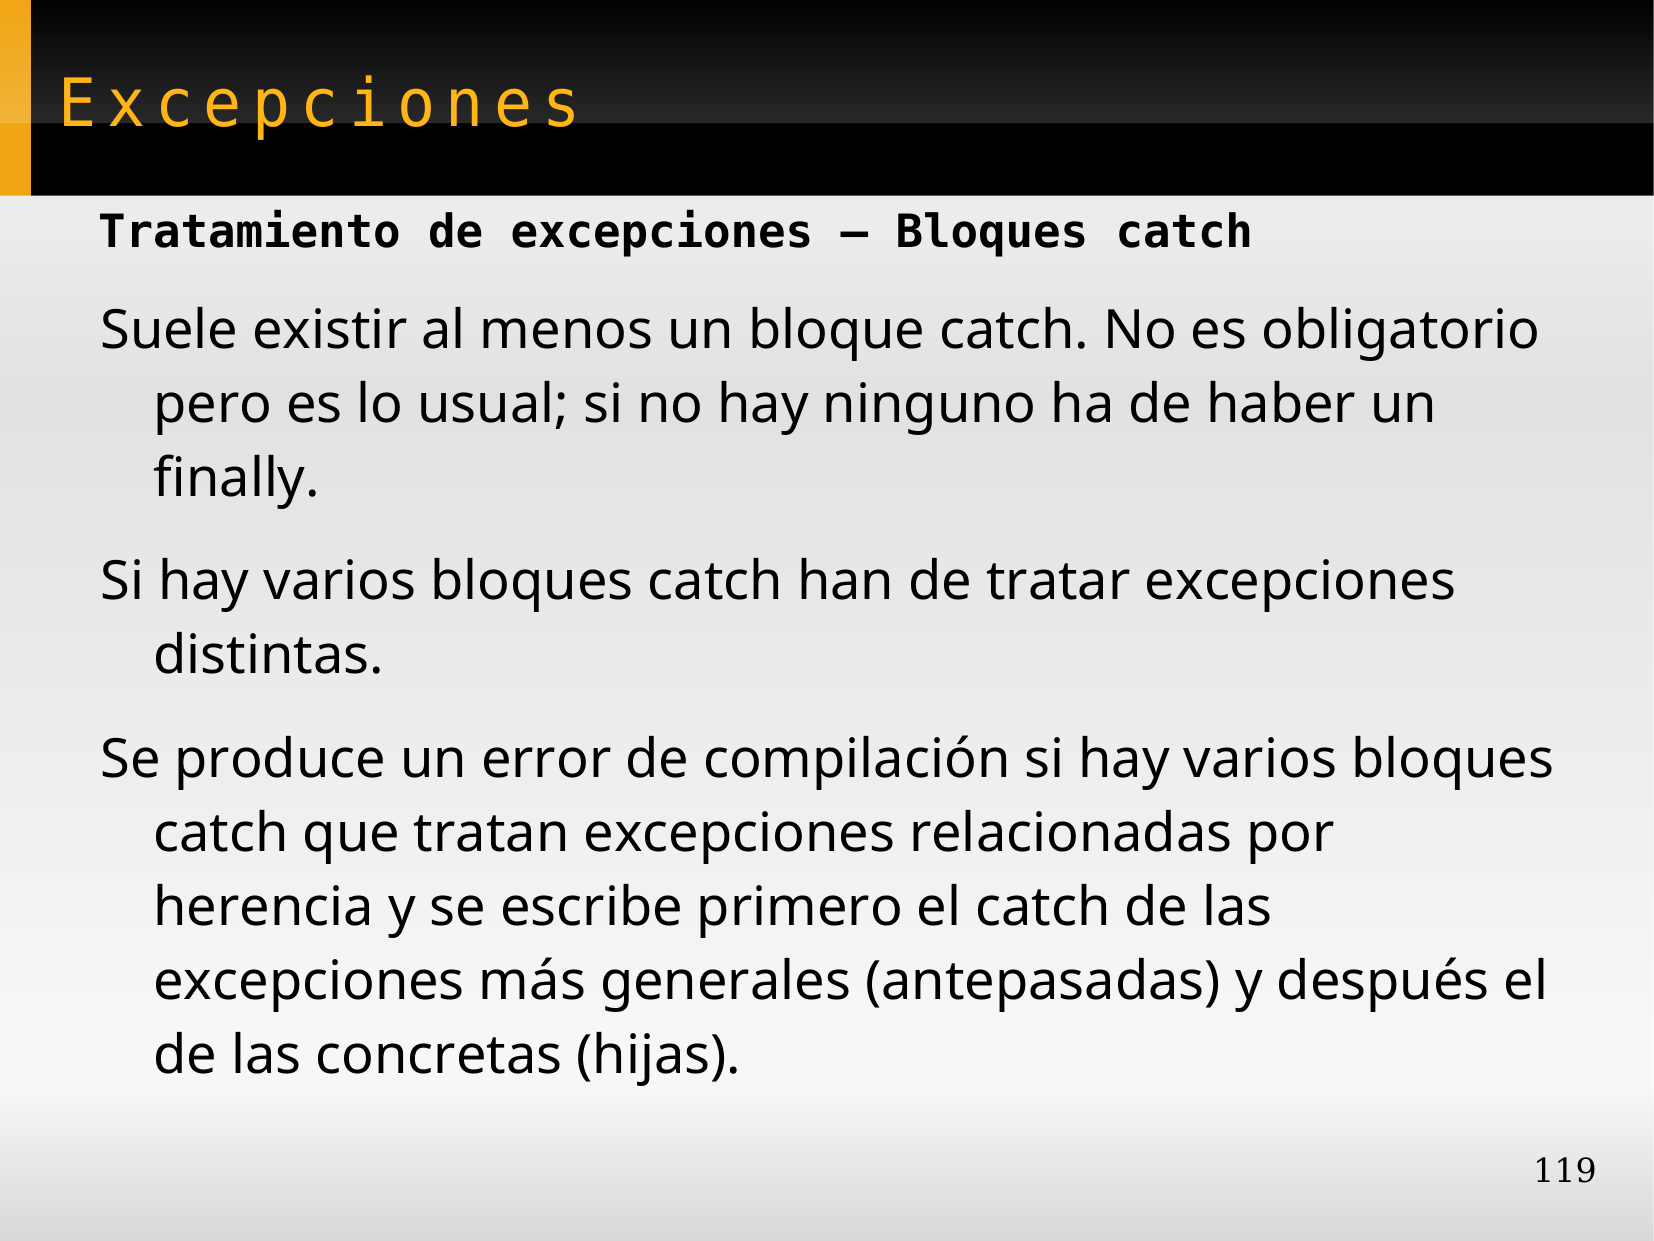

# Excepciones
Tratamiento de excepciones – Bloques catch
Suele existir al menos un bloque catch. No es obligatorio pero es lo usual; si no hay ninguno ha de haber un finally.
Si hay varios bloques catch han de tratar excepciones distintas.
Se produce un error de compilación si hay varios bloques catch que tratan excepciones relacionadas por herencia y se escribe primero el catch de las excepciones más generales (antepasadas) y después el de las concretas (hijas).
119